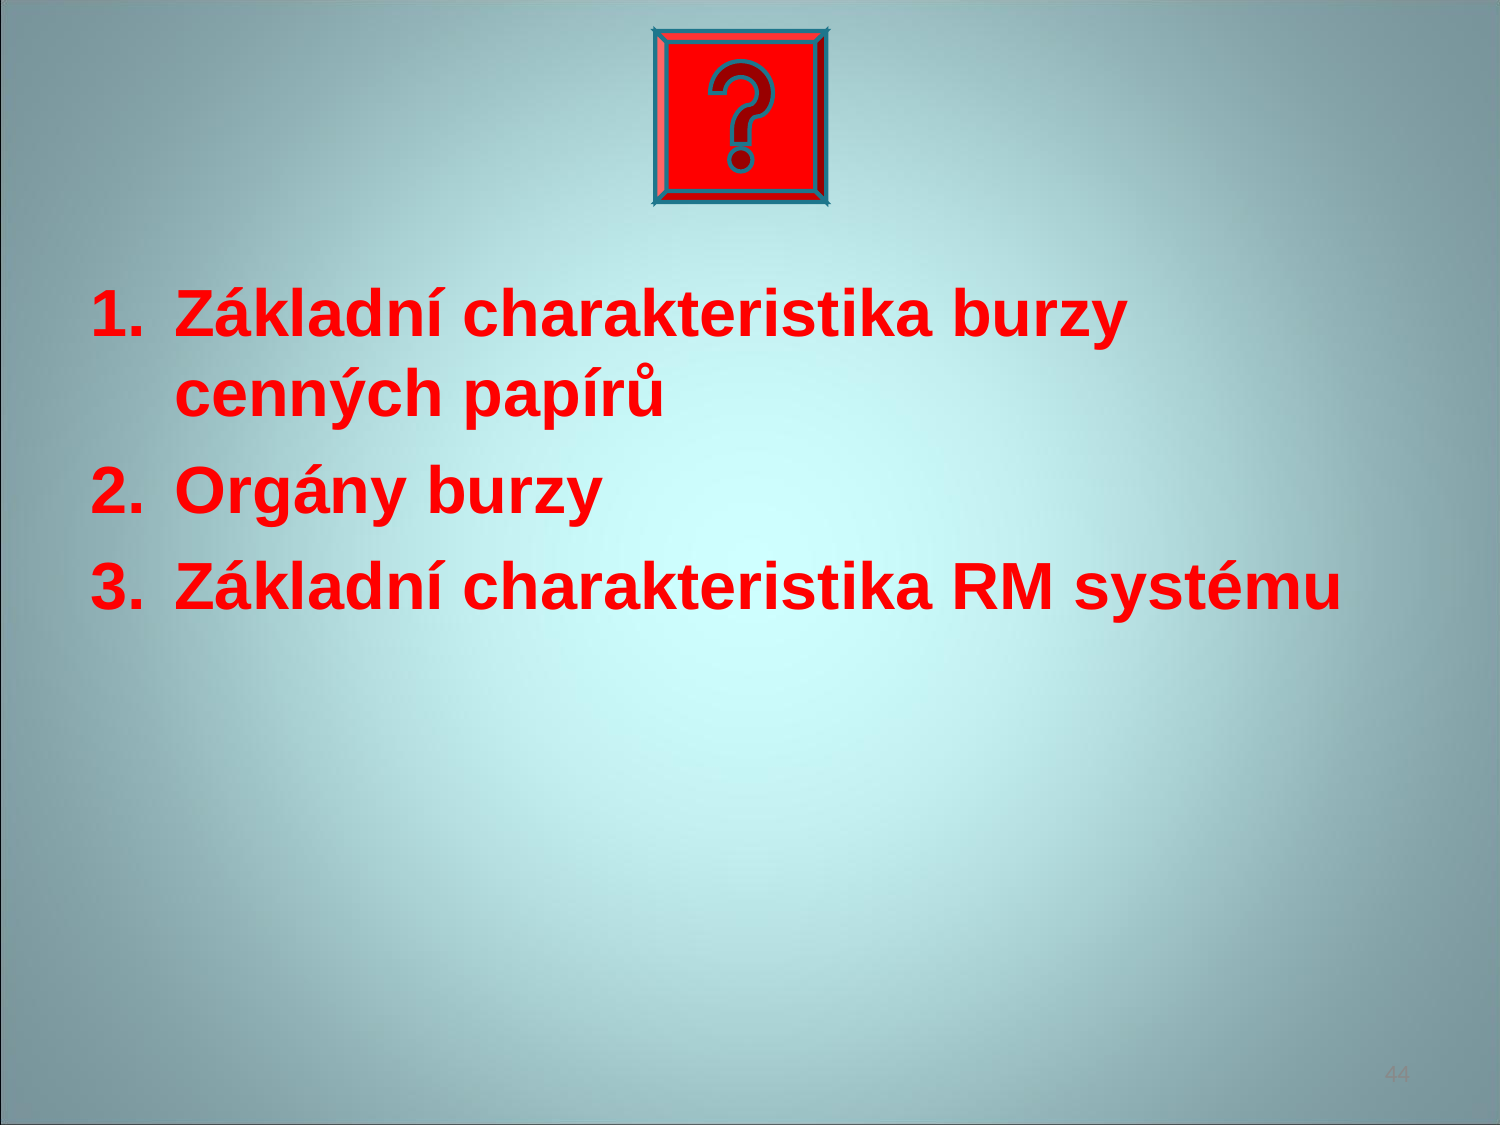

# Základní charakteristika burzy cenných papírů
Orgány burzy
Základní charakteristika RM systému